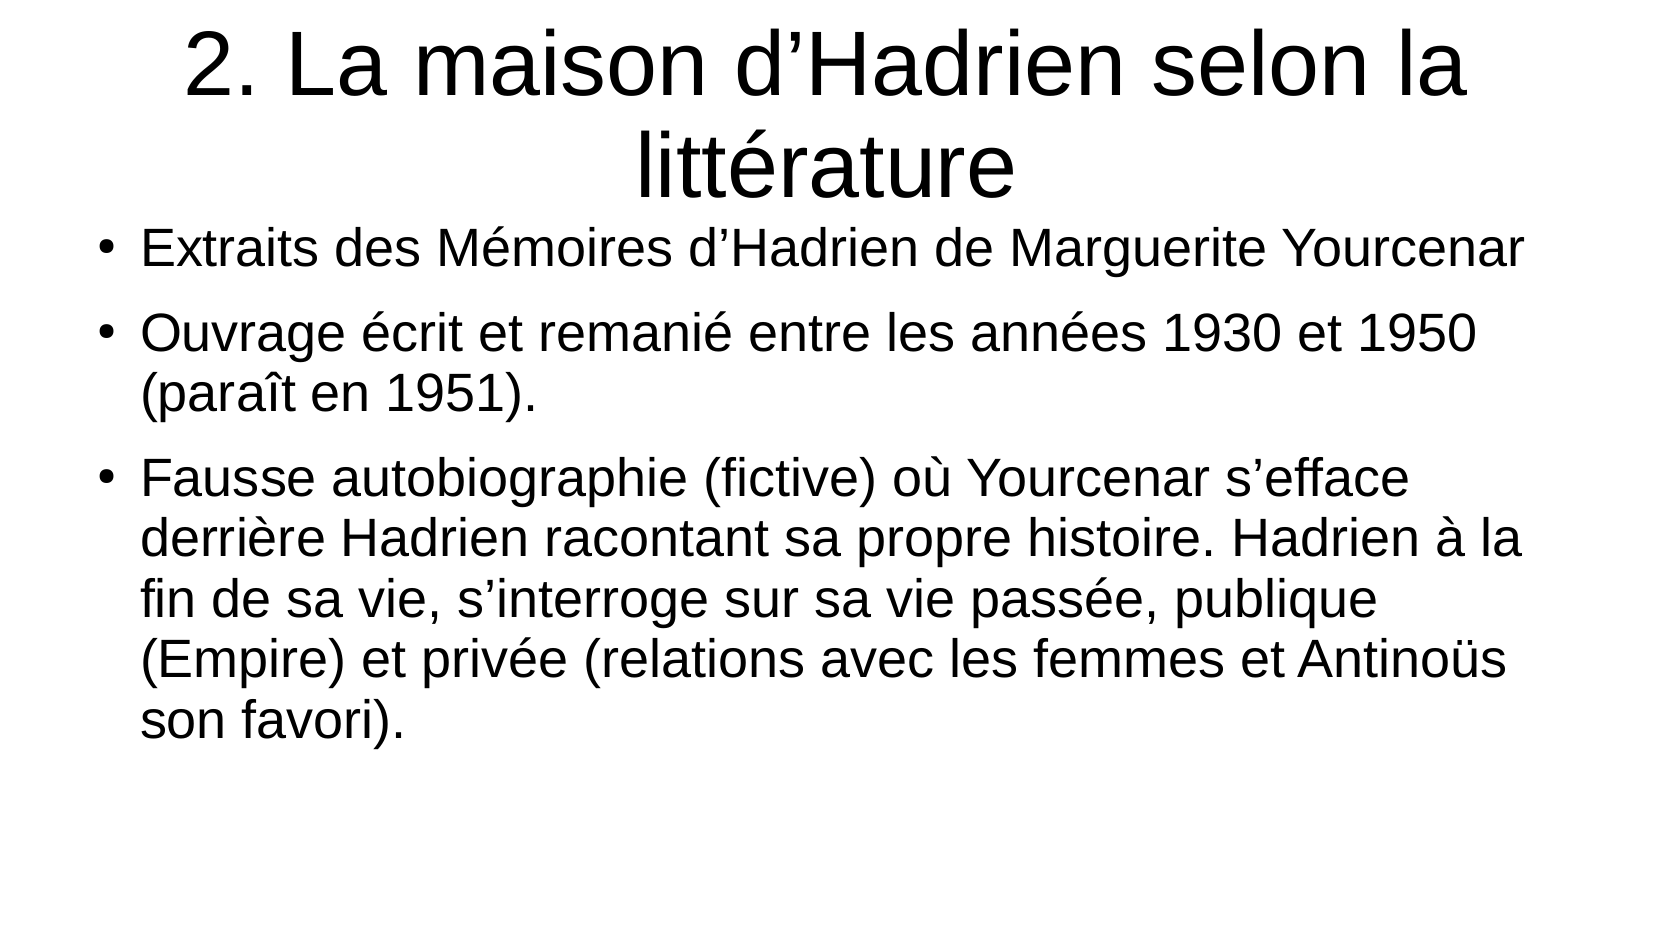

# 2. La maison d’Hadrien selon la littérature
Extraits des Mémoires d’Hadrien de Marguerite Yourcenar
Ouvrage écrit et remanié entre les années 1930 et 1950 (paraît en 1951).
Fausse autobiographie (fictive) où Yourcenar s’efface derrière Hadrien racontant sa propre histoire. Hadrien à la fin de sa vie, s’interroge sur sa vie passée, publique (Empire) et privée (relations avec les femmes et Antinoüs son favori).